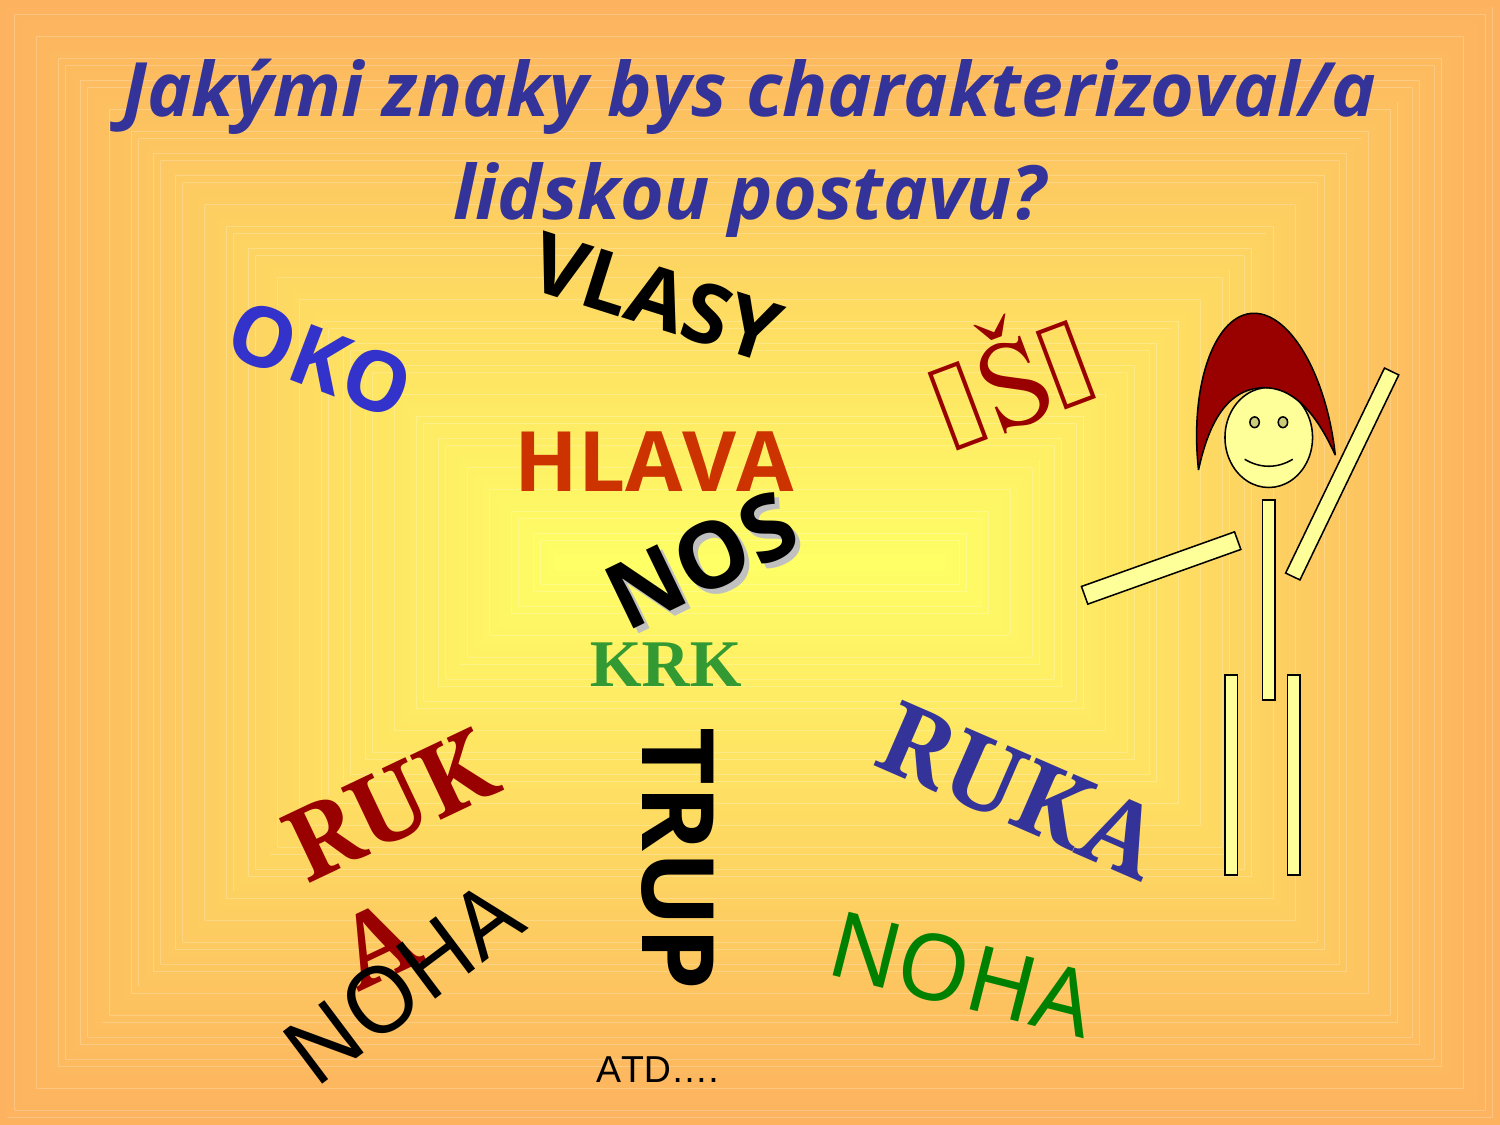

# Jakými znaky bys charakterizoval/a lidskou postavu?
VLASY
Š
OKO
HLAVA
NOS
KRK
RUKA
RUKA
TRUP
NOHA
NOHA
ATD….